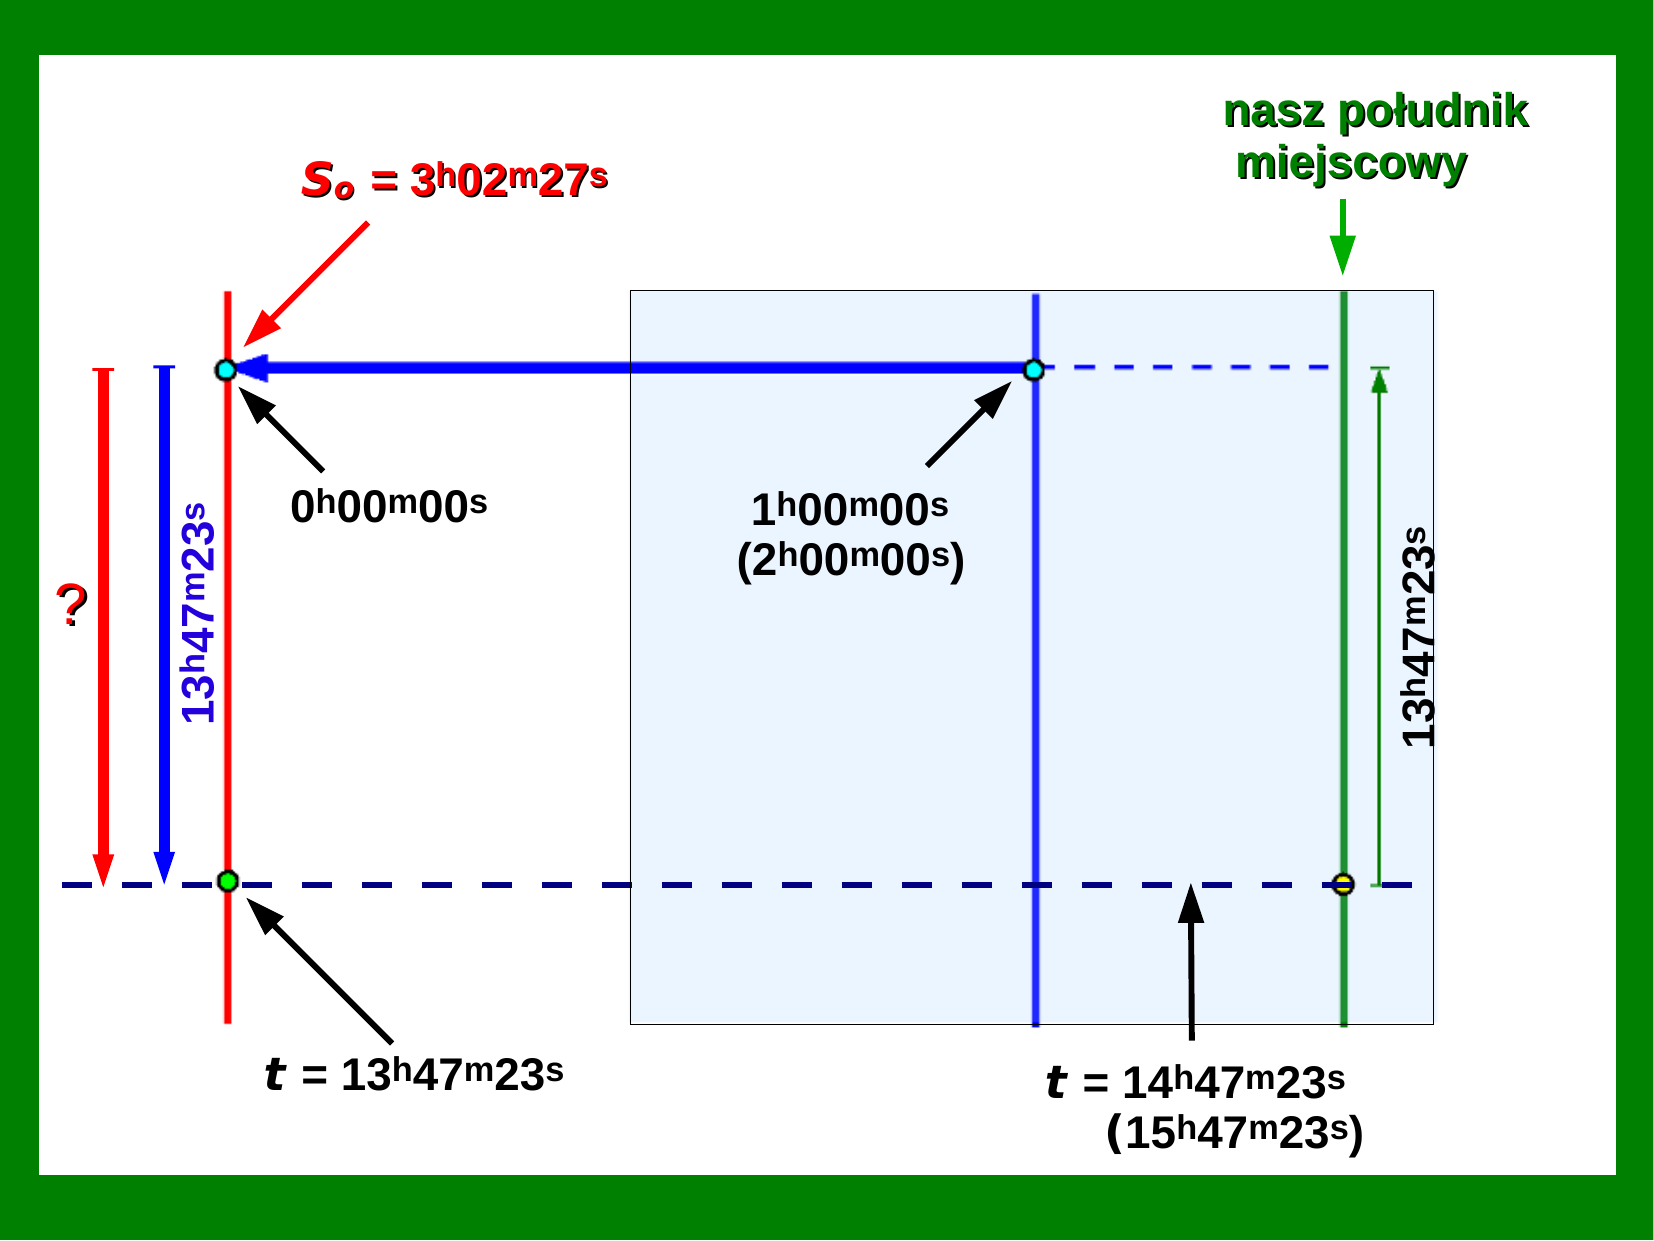

nasz południk
 miejscowy
So = 3h02m27s
0h00m00s
1h00m00s
(2h00m00s)
?
13h47m23s
13h47m23s
t = 13h47m23s
t = 14h47m23s
(15h47m23s)